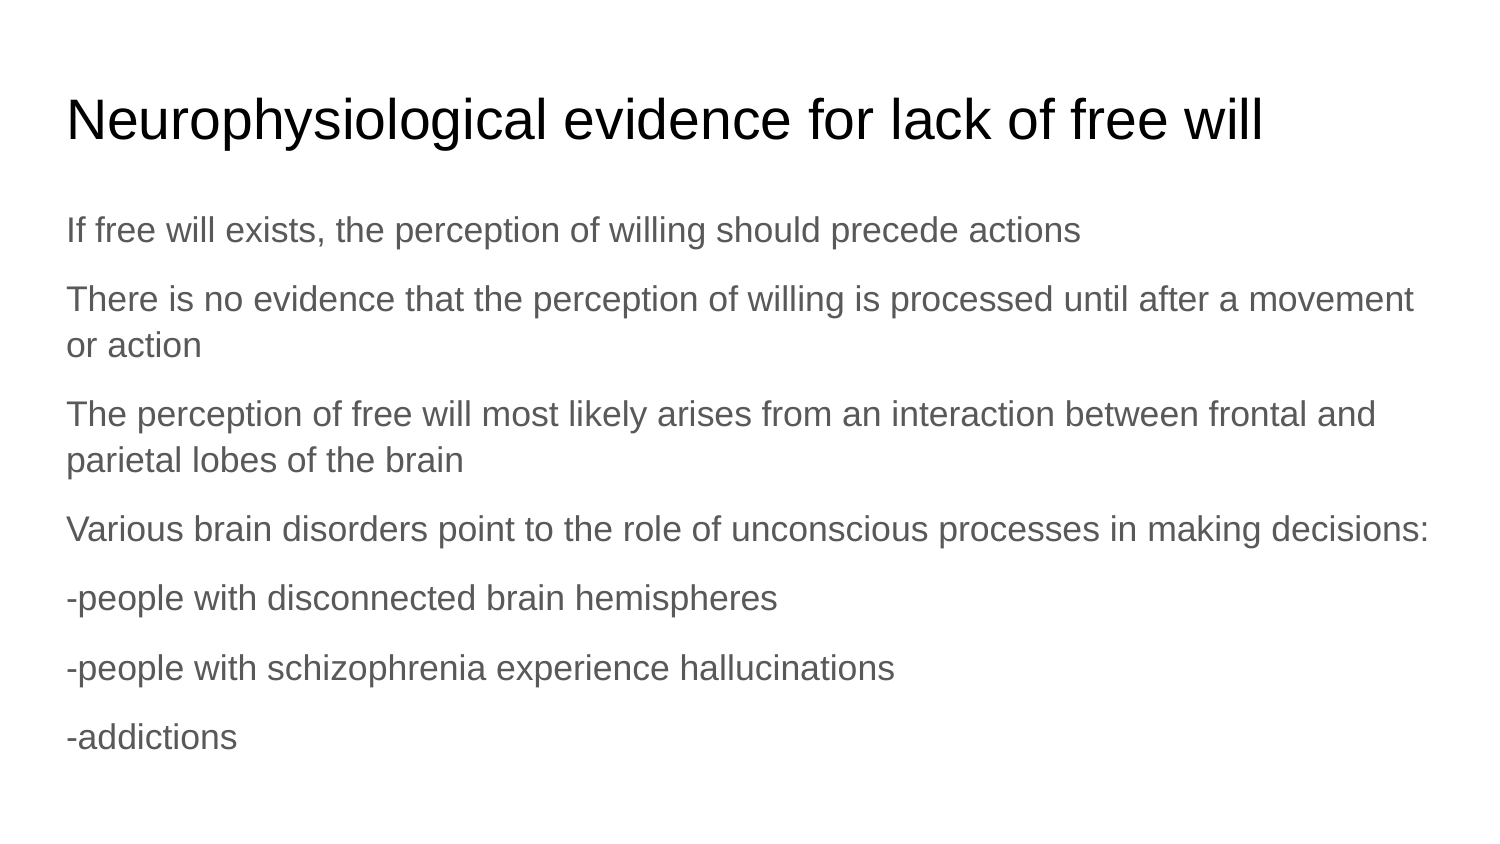

# Neurophysiological evidence for lack of free will
If free will exists, the perception of willing should precede actions
There is no evidence that the perception of willing is processed until after a movement or action
The perception of free will most likely arises from an interaction between frontal and parietal lobes of the brain
Various brain disorders point to the role of unconscious processes in making decisions:
-people with disconnected brain hemispheres
-people with schizophrenia experience hallucinations
-addictions